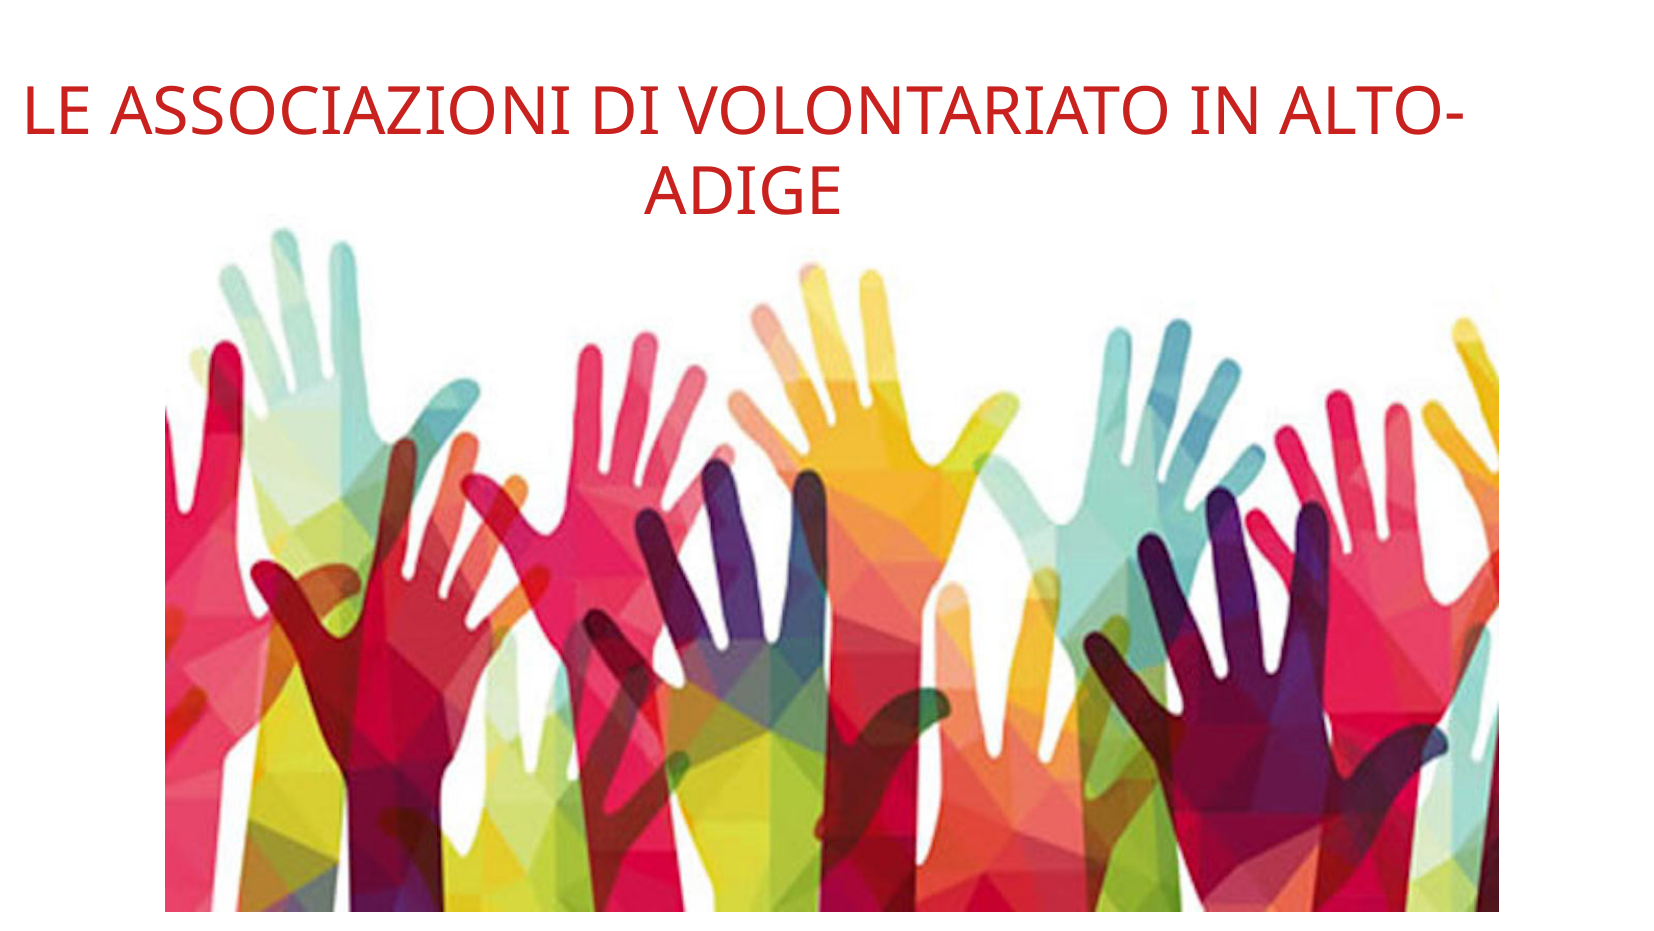

# LE ASSOCIAZIONI DI VOLONTARIATO IN ALTO-ADIGE